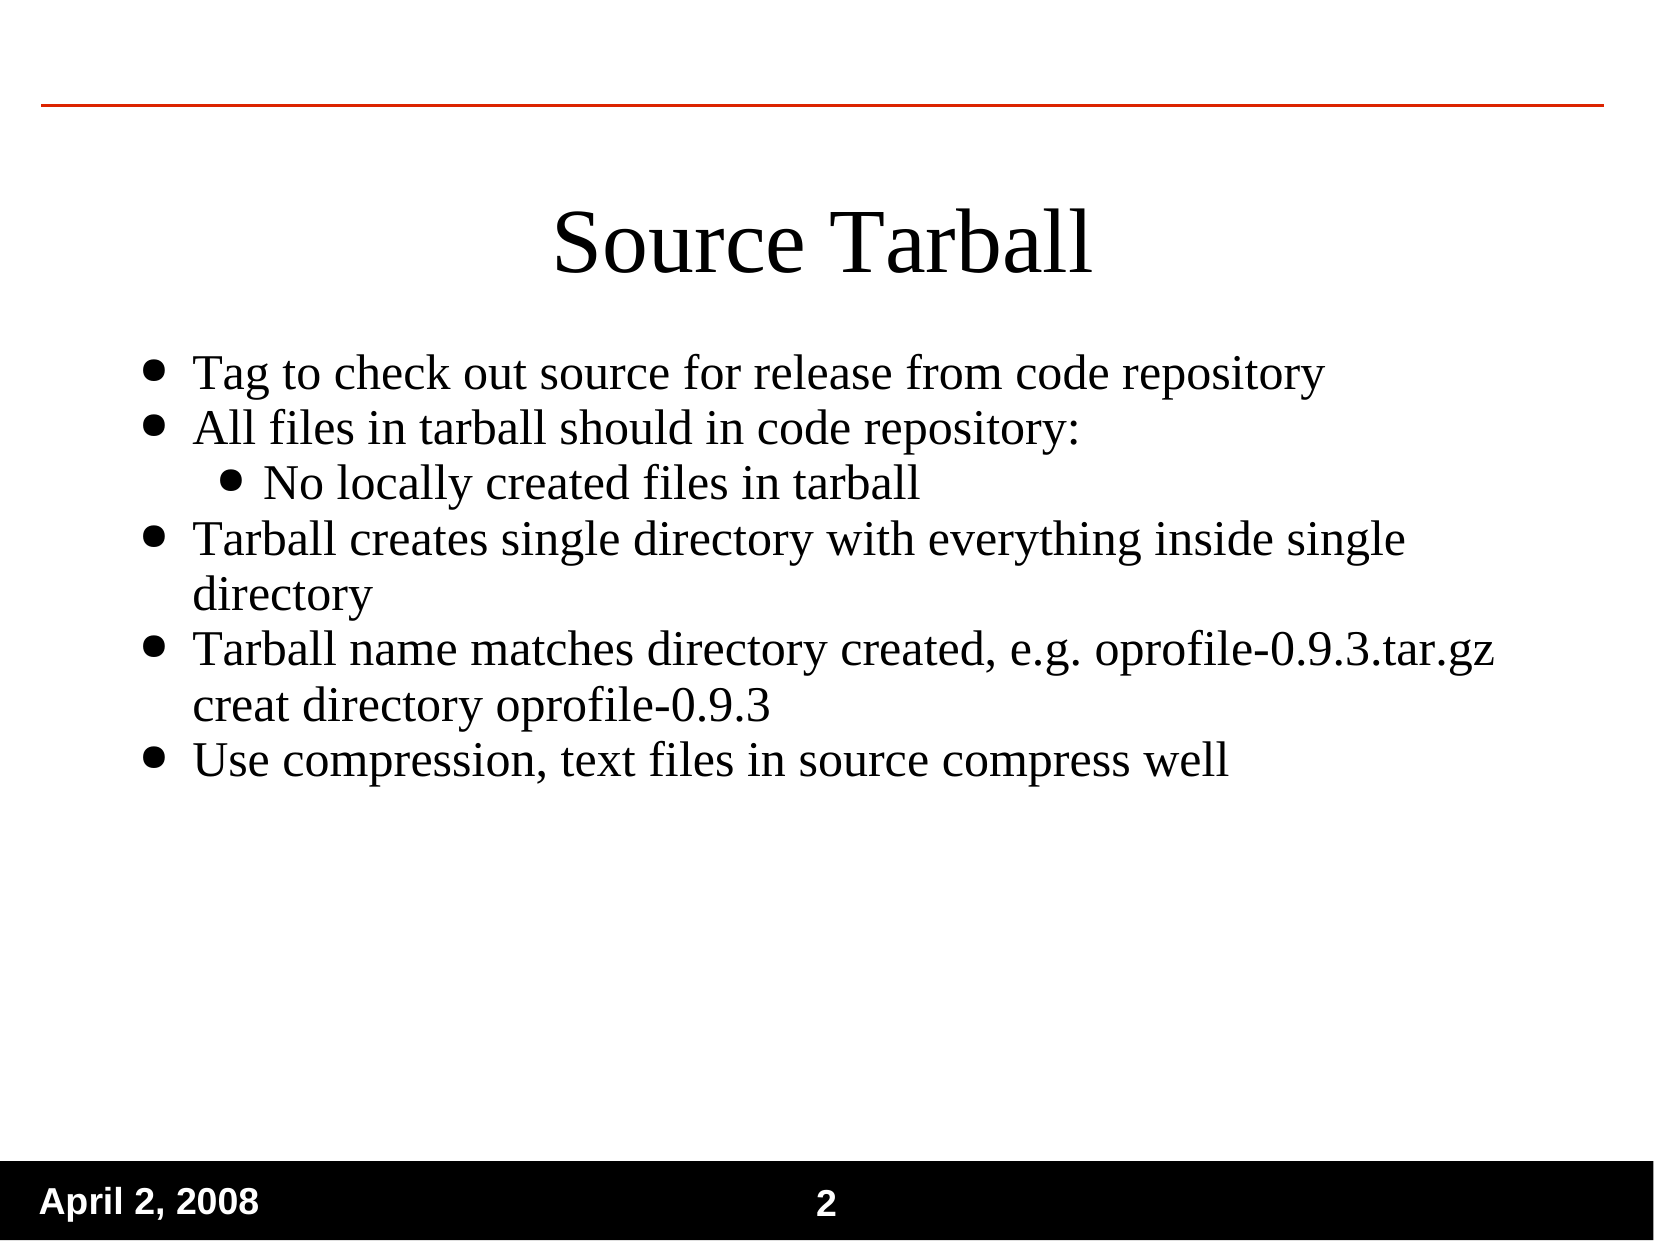

# Source Tarball
Tag to check out source for release from code repository
All files in tarball should in code repository:
No locally created files in tarball
Tarball creates single directory with everything inside single directory
Tarball name matches directory created, e.g. oprofile-0.9.3.tar.gz creat directory oprofile-0.9.3
Use compression, text files in source compress well